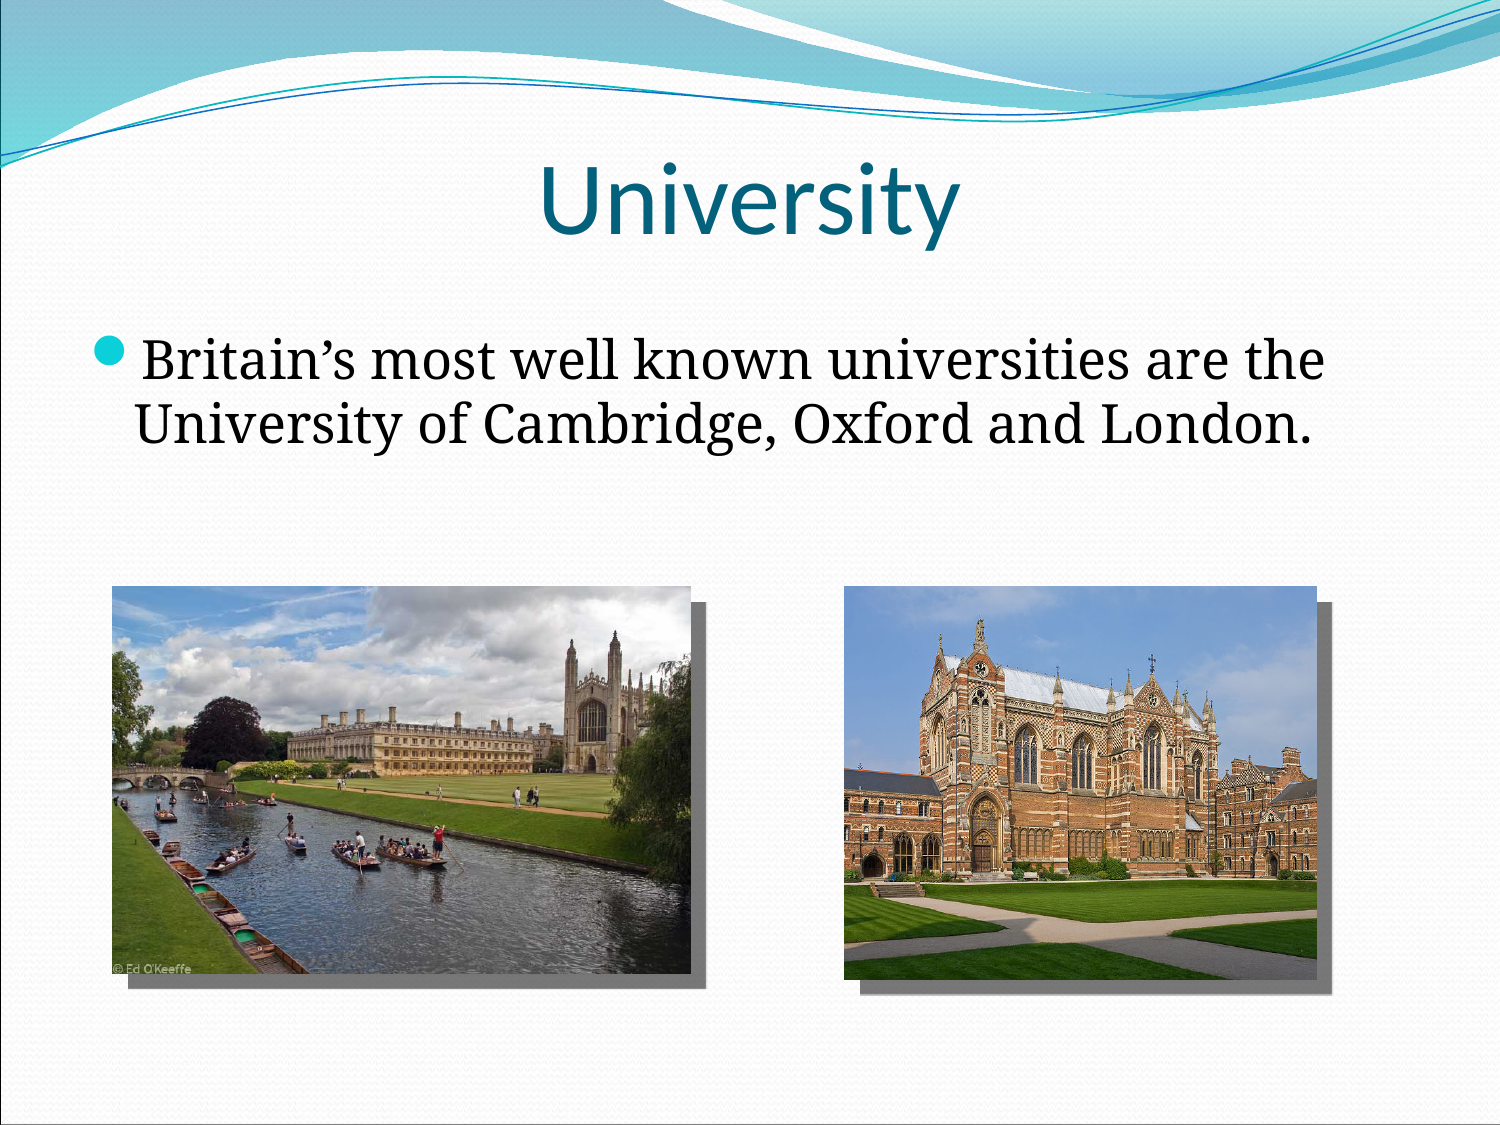

# University
Britain’s most well known universities are the University of Cambridge, Oxford and London.